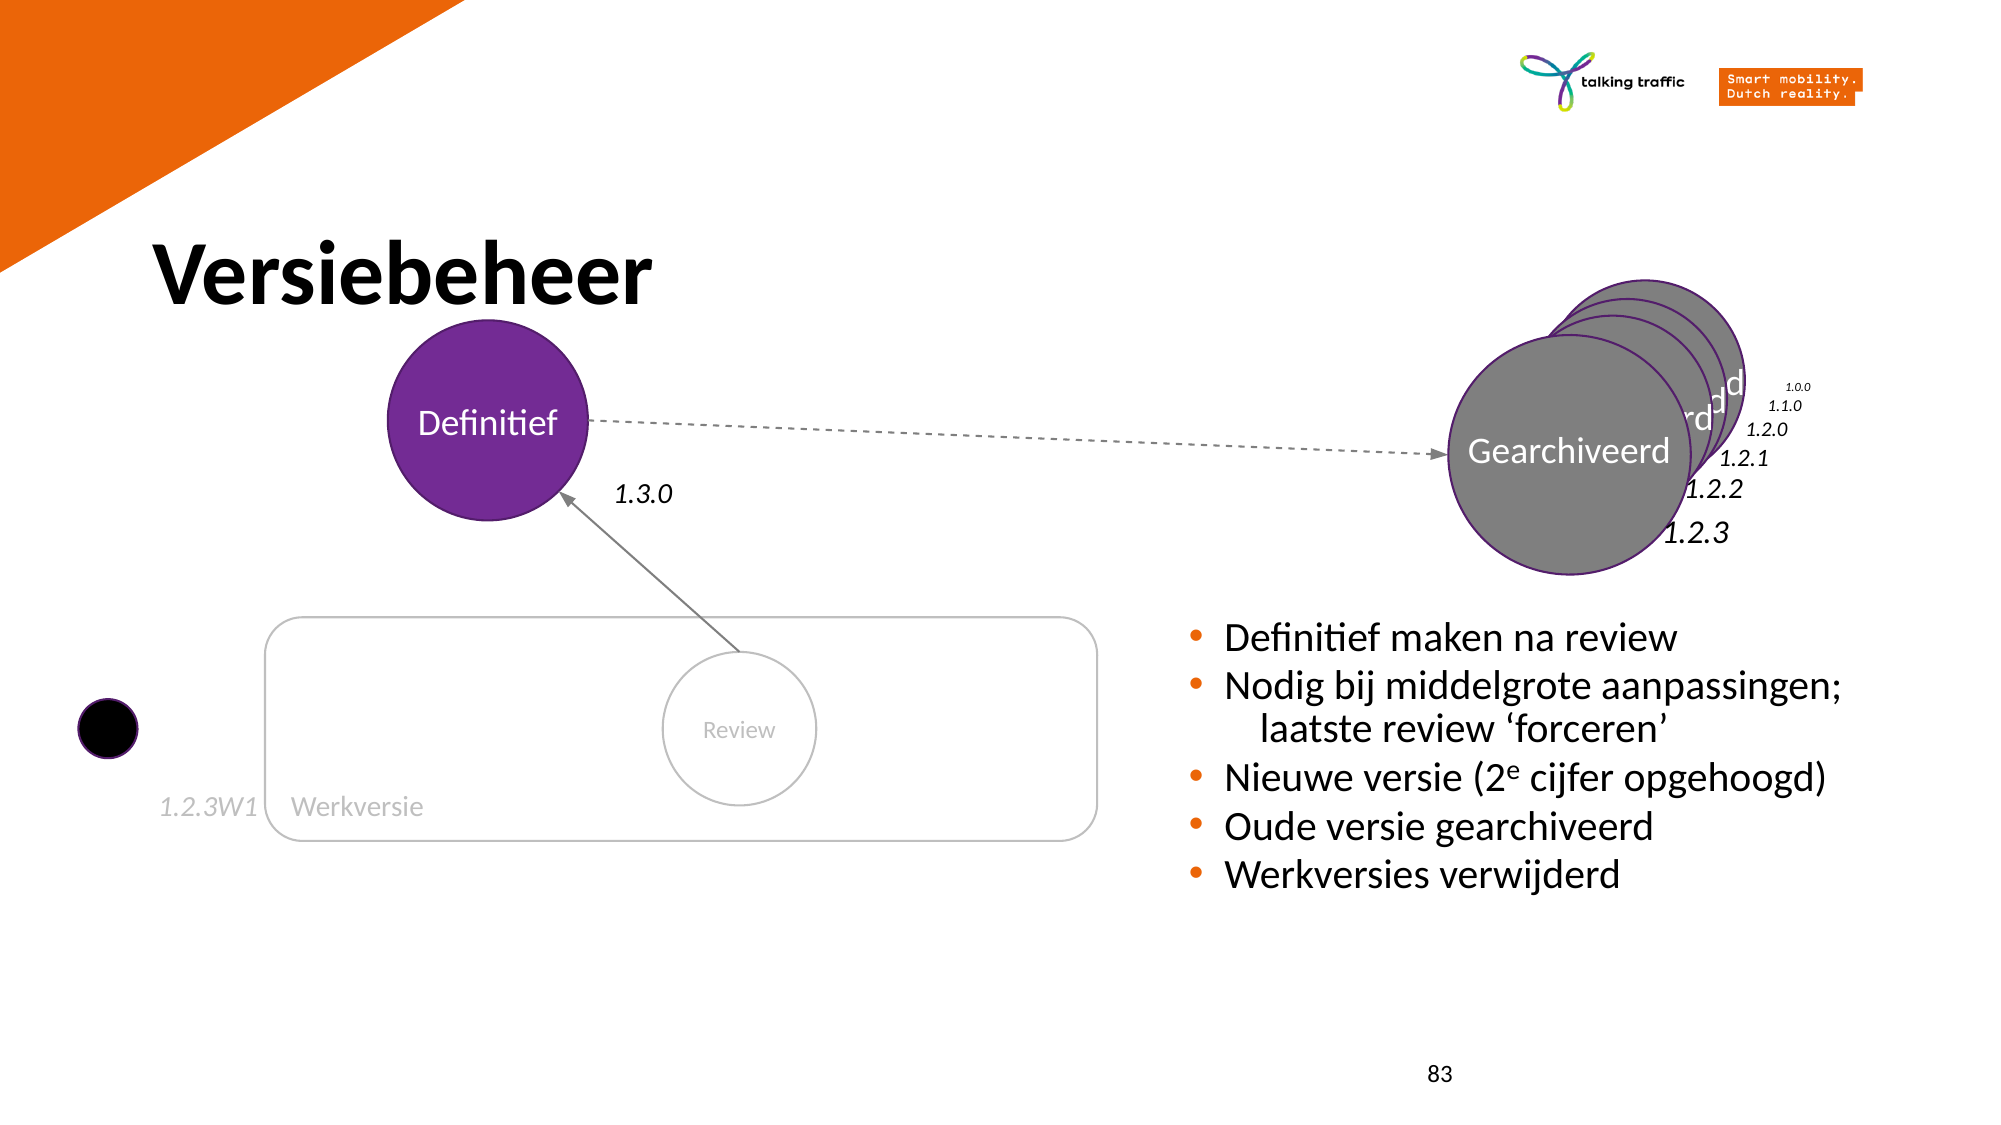

# Versiebeheer
Gearchiveerd
Gearchiveerd
Gearchiveerd
Definitief
Gearchiveerd
1.2.3
1.0.0
1.1.0
1.2.0
1.2.1
1.2.2
1.3.0
Werkversie
Definitief maken na review
Nodig bij middelgrote aanpassingen; laatste review ‘forceren’
Nieuwe versie (2e cijfer opgehoogd)
Oude versie gearchiveerd
Werkversies verwijderd
Review
1.2.3W1